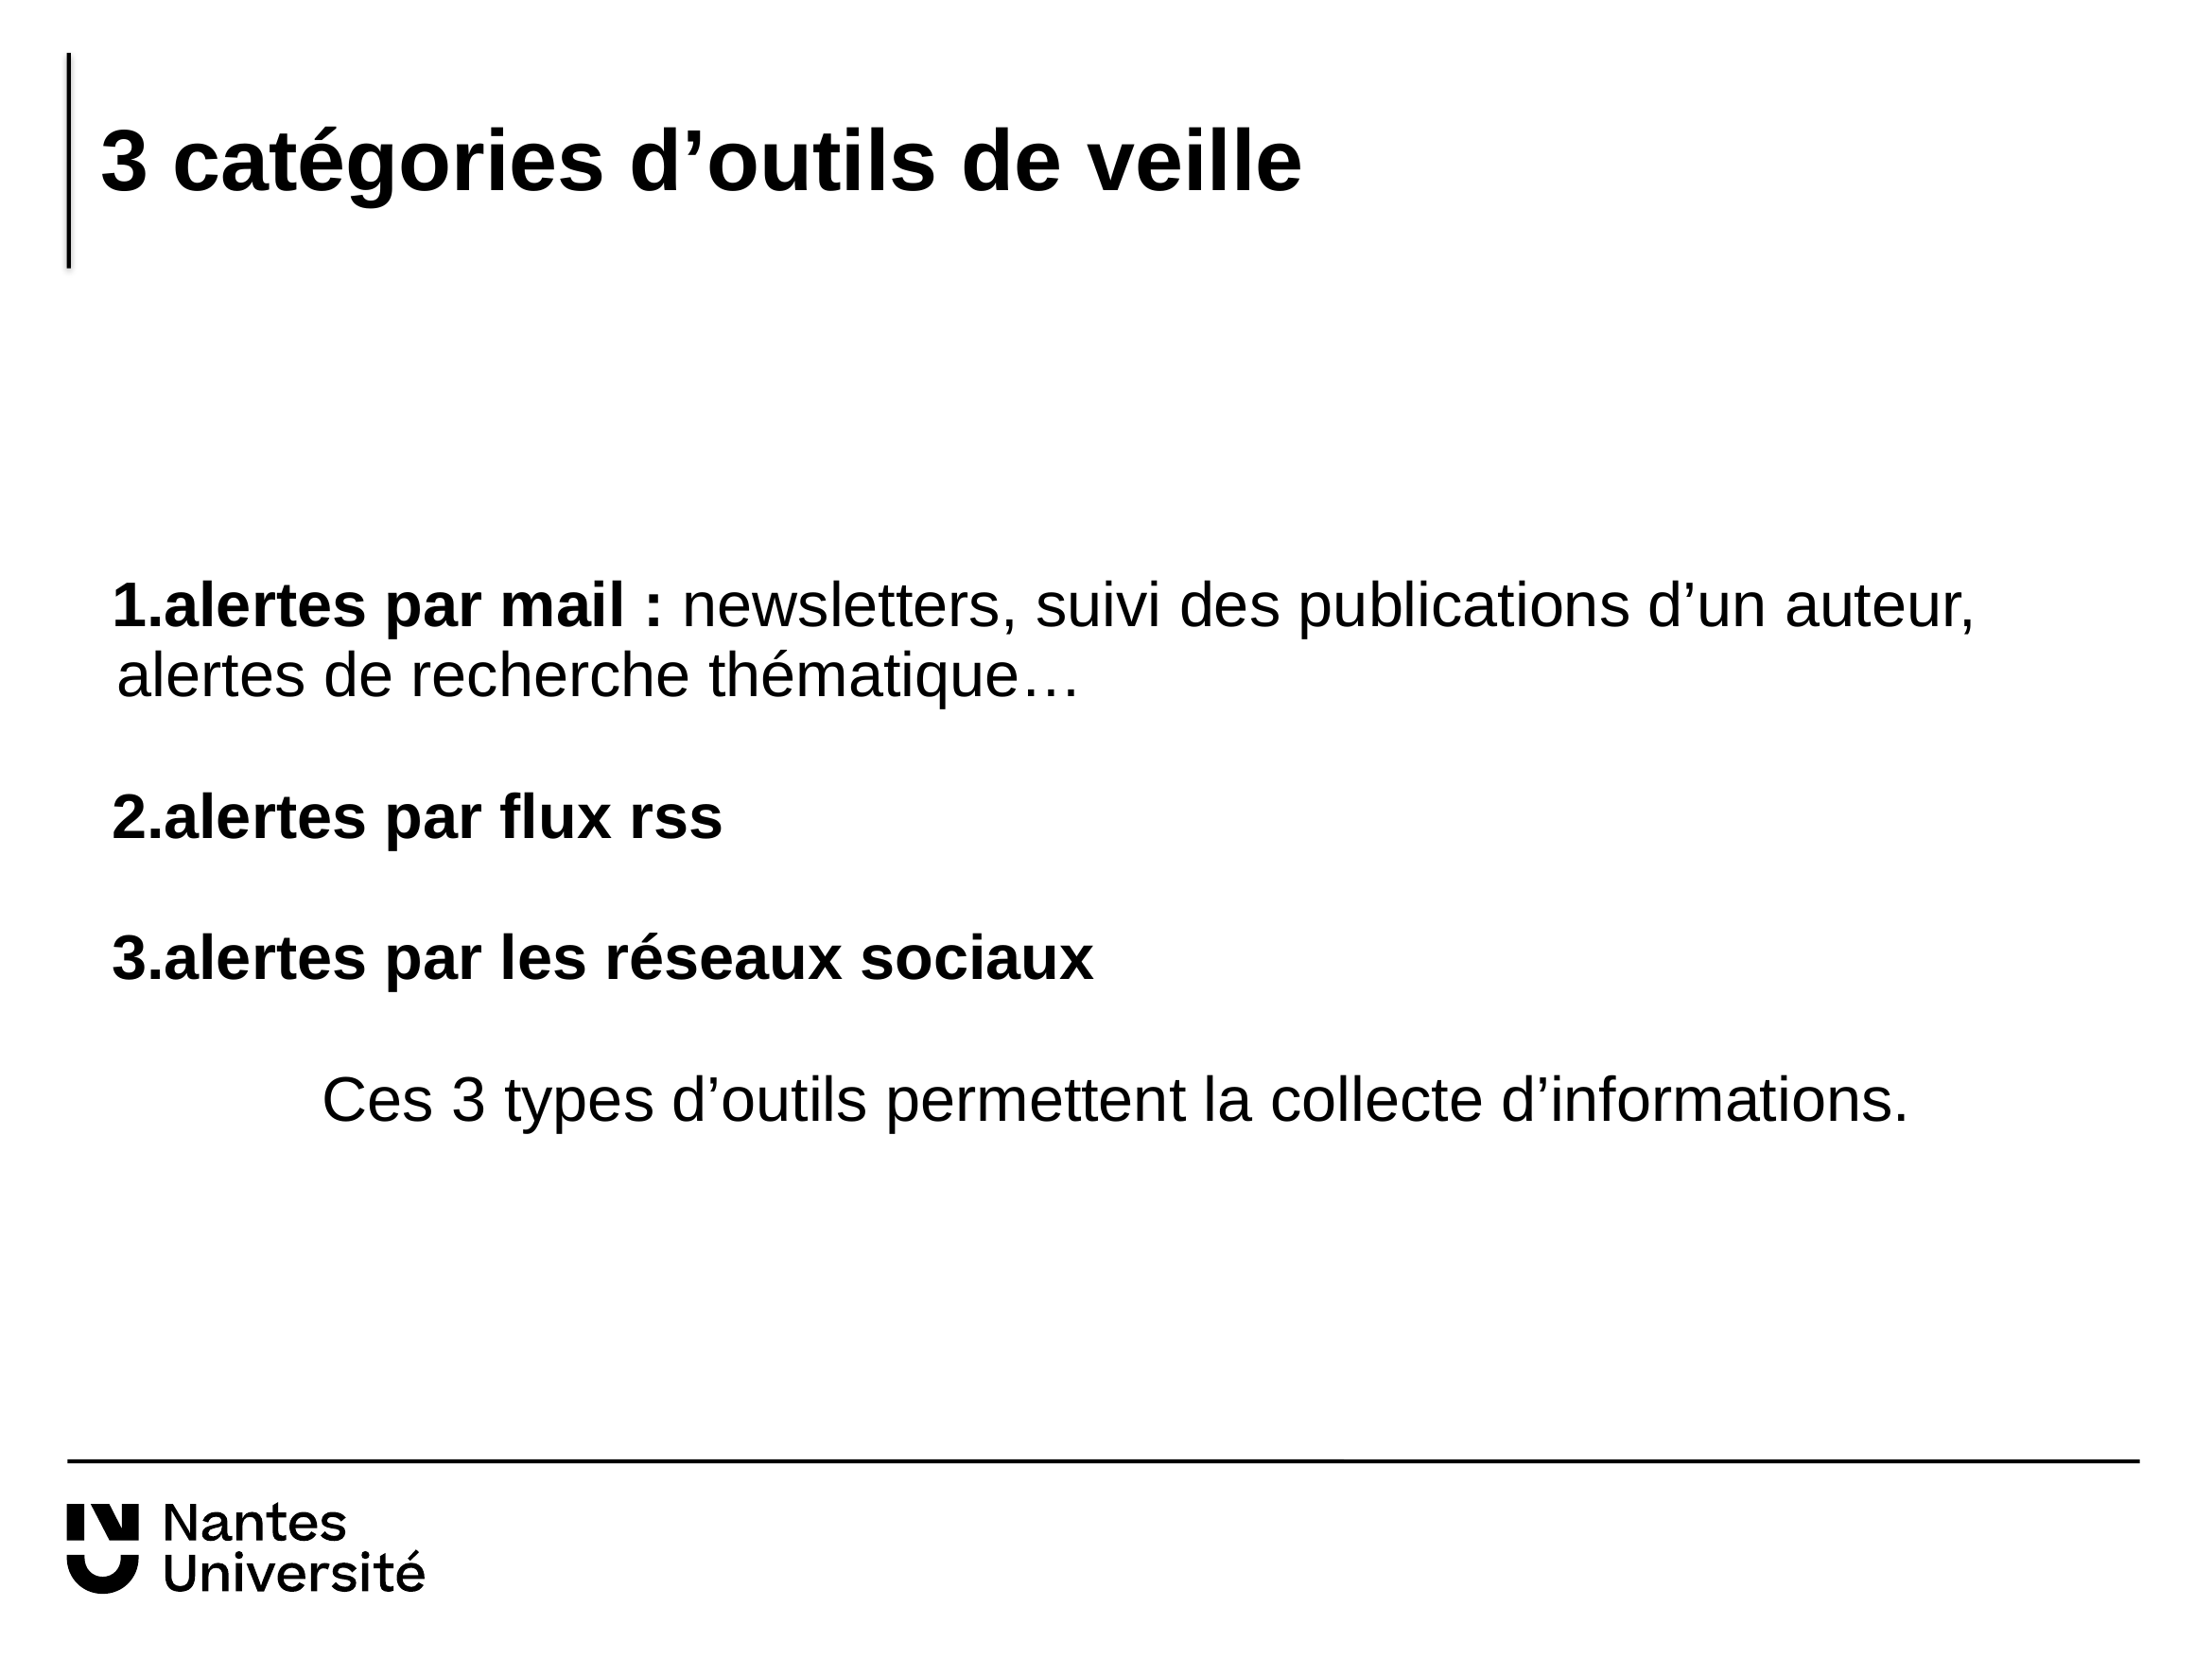

# 3 catégories d’outils de veille
alertes par mail : newsletters, suivi des publications d’un auteur, alertes de recherche thématique…
alertes par flux rss
alertes par les réseaux sociaux
Ces 3 types d’outils permettent la collecte d’informations.